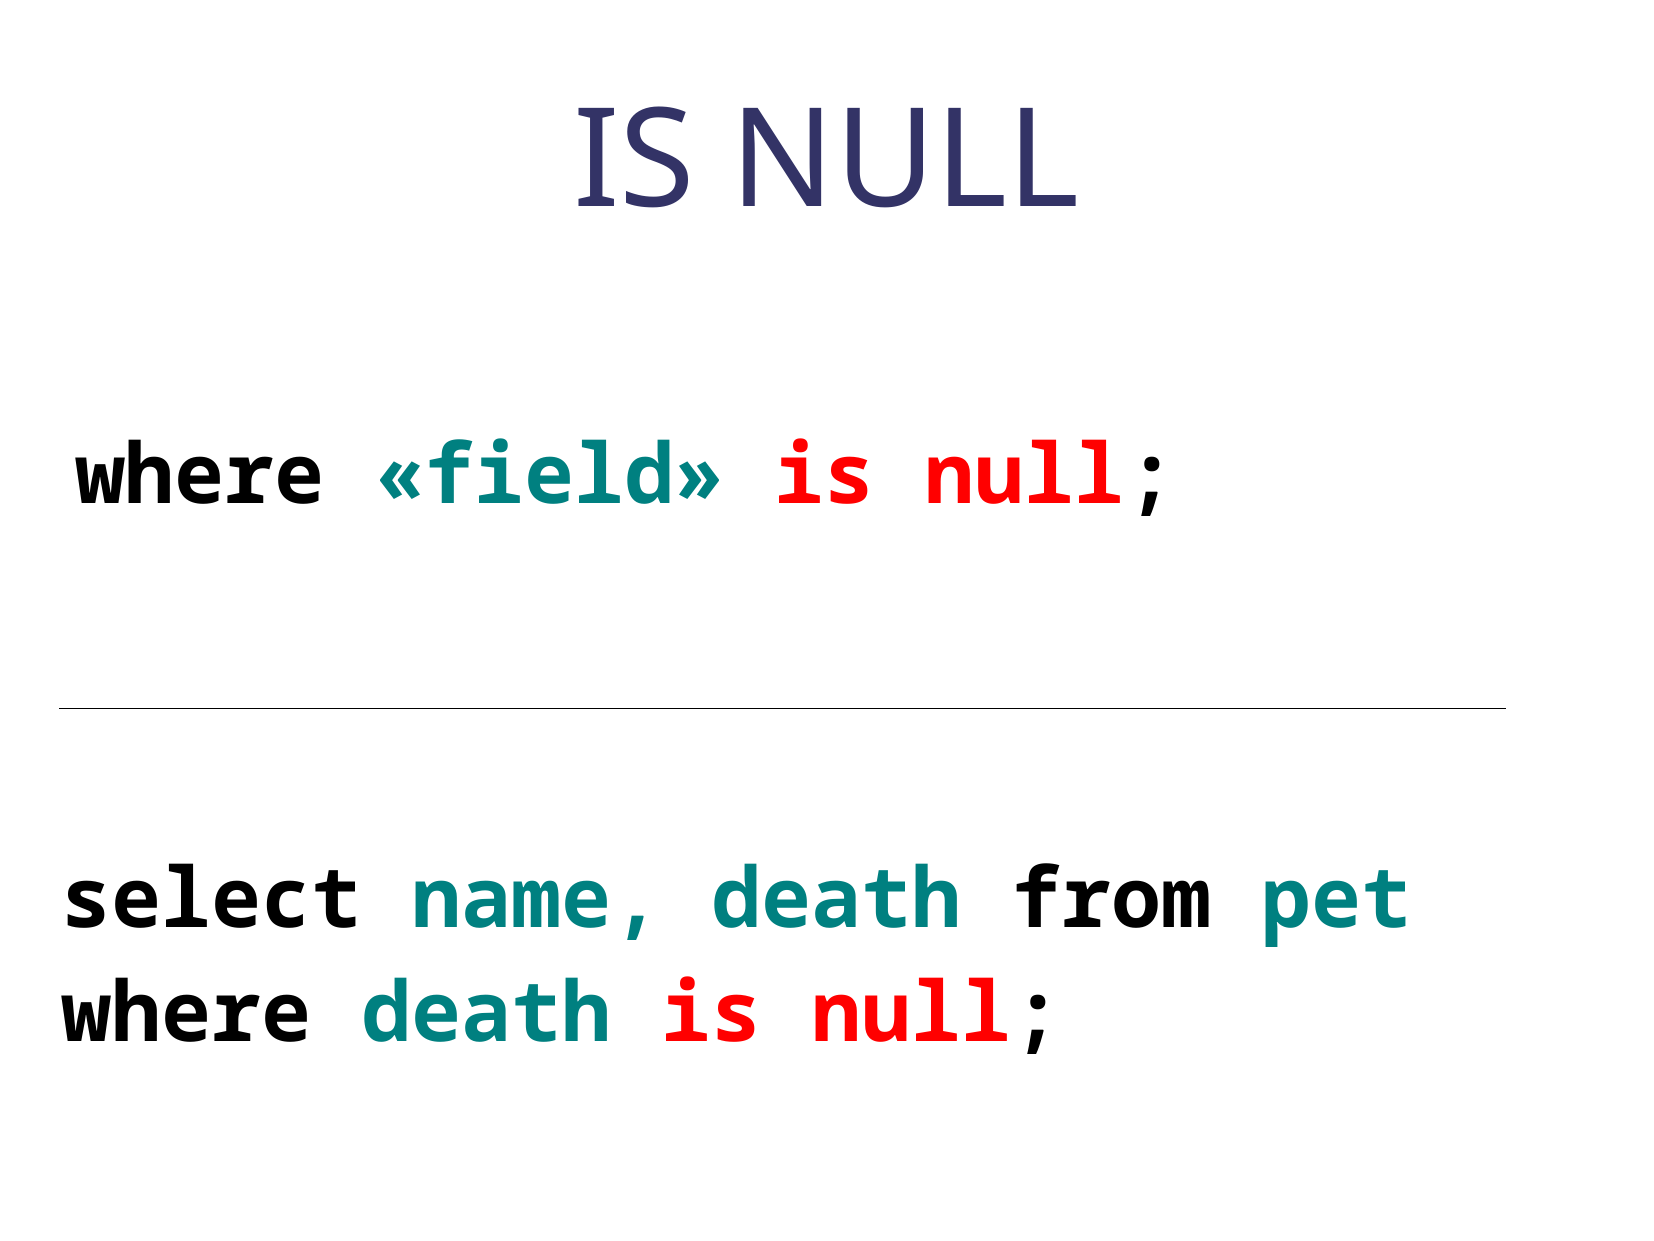

# IS NULL
where «field» is null;
select name, death from pet
where death is null;